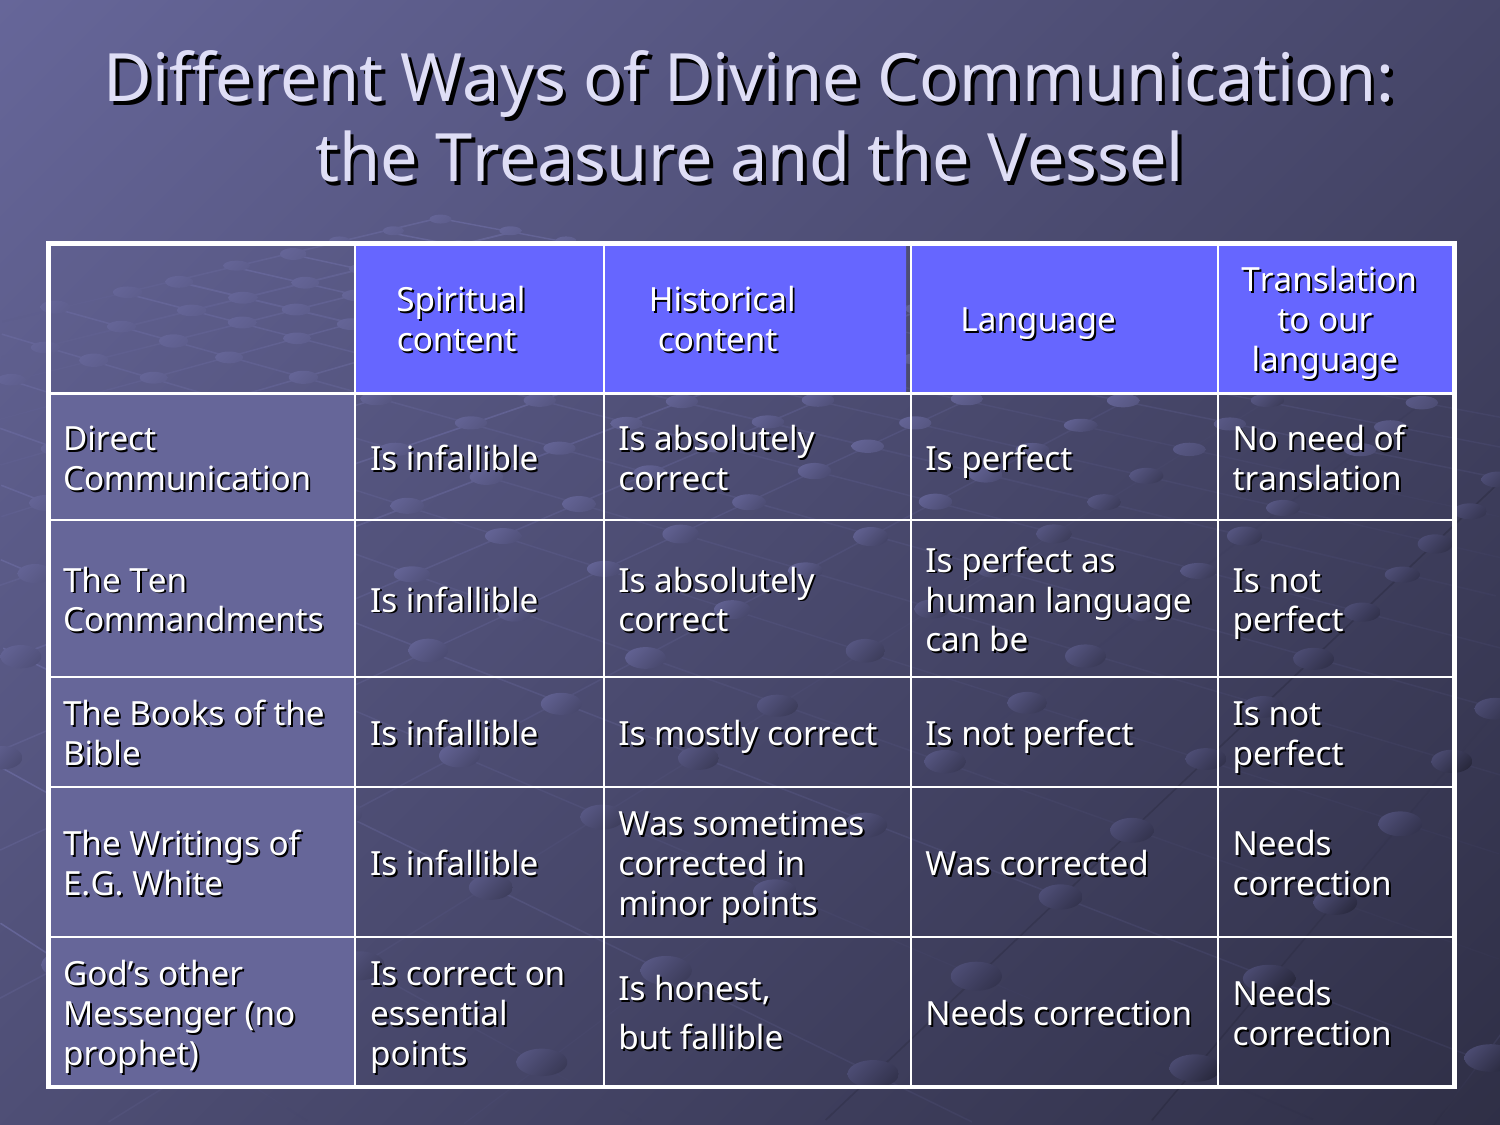

# Different Ways of Divine Communication: the Treasure and the Vessel
 Spiritual content
 Historical content
 Language
 Translation to our language
Direct Communication
Is infallible
Is absolutely correct
Is perfect
No need of translation
The Ten Commandments
Is infallible
Is absolutely correct
Is perfect as human language can be
Is not perfect
The Books of the Bible
Is infallible
Is mostly correct
Is not perfect
Is not perfect
The Writings of E.G. White
Is infallible
Was sometimes corrected in minor points
Was corrected
Needs correction
God’s other Messenger (no prophet)
Is correct on essential points
Is honest,
but fallible
Needs correction
Needs correction